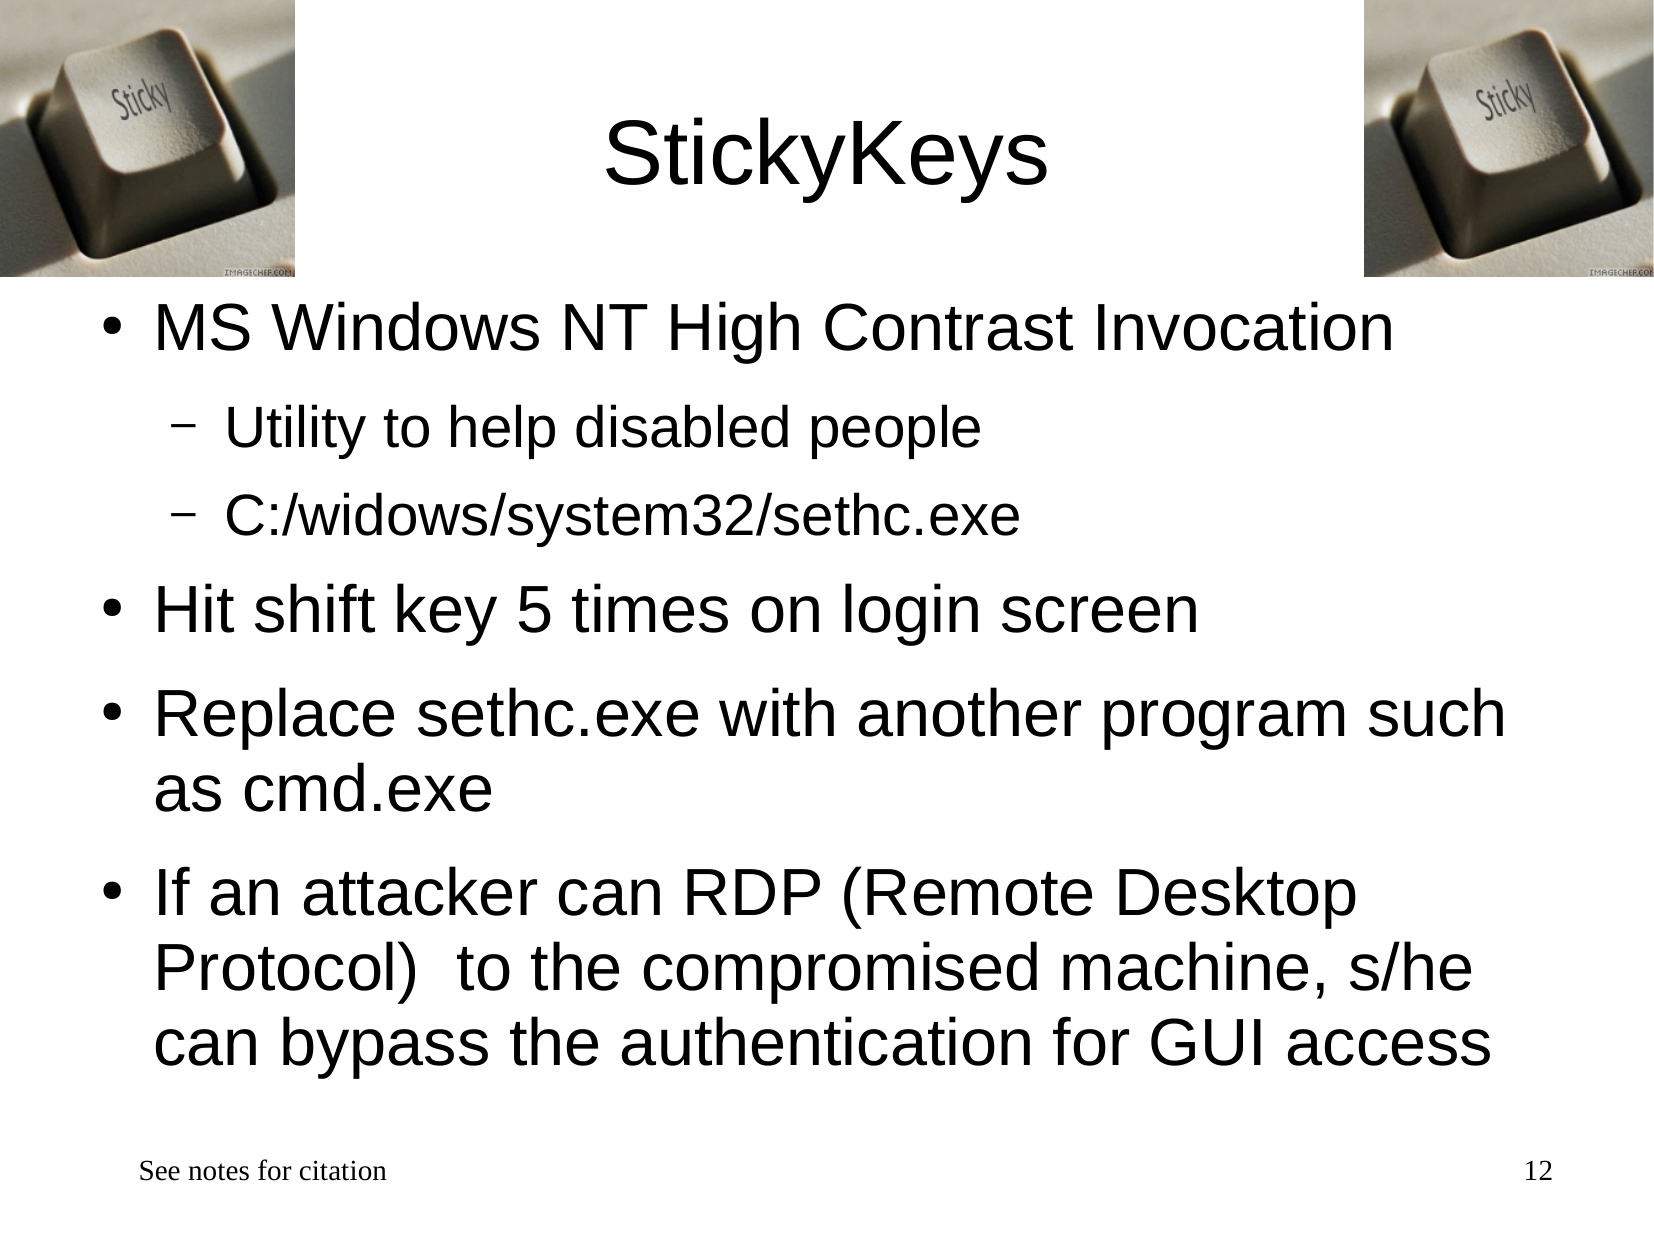

# StickyKeys
MS Windows NT High Contrast Invocation
Utility to help disabled people
C:/widows/system32/sethc.exe
Hit shift key 5 times on login screen
Replace sethc.exe with another program such as cmd.exe
If an attacker can RDP (Remote Desktop Protocol) to the compromised machine, s/he can bypass the authentication for GUI access
See notes for citation
12